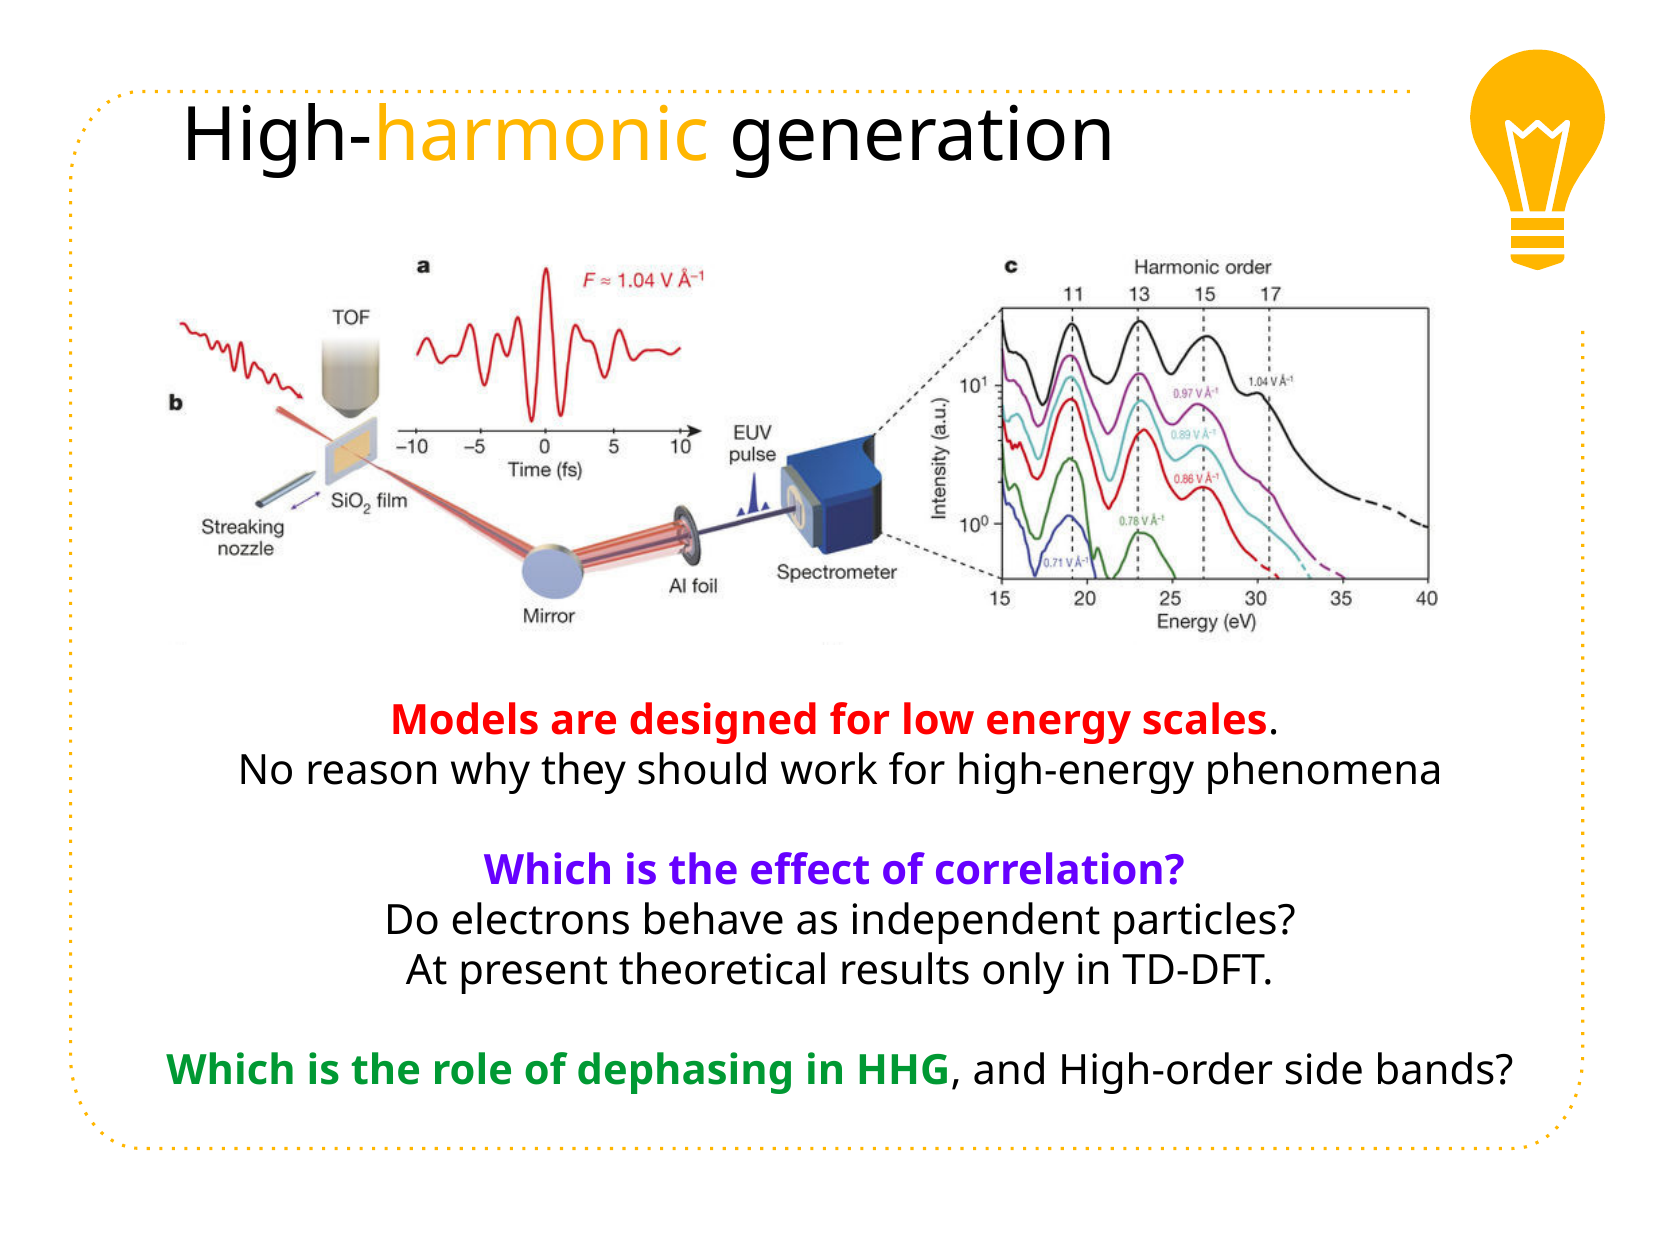

# High-harmonic generation
Models are designed for low energy scales.
No reason why they should work for high-energy phenomena
Which is the effect of correlation?
Do electrons behave as independent particles?
At present theoretical results only in TD-DFT.
Which is the role of dephasing in HHG, and High-order side bands?